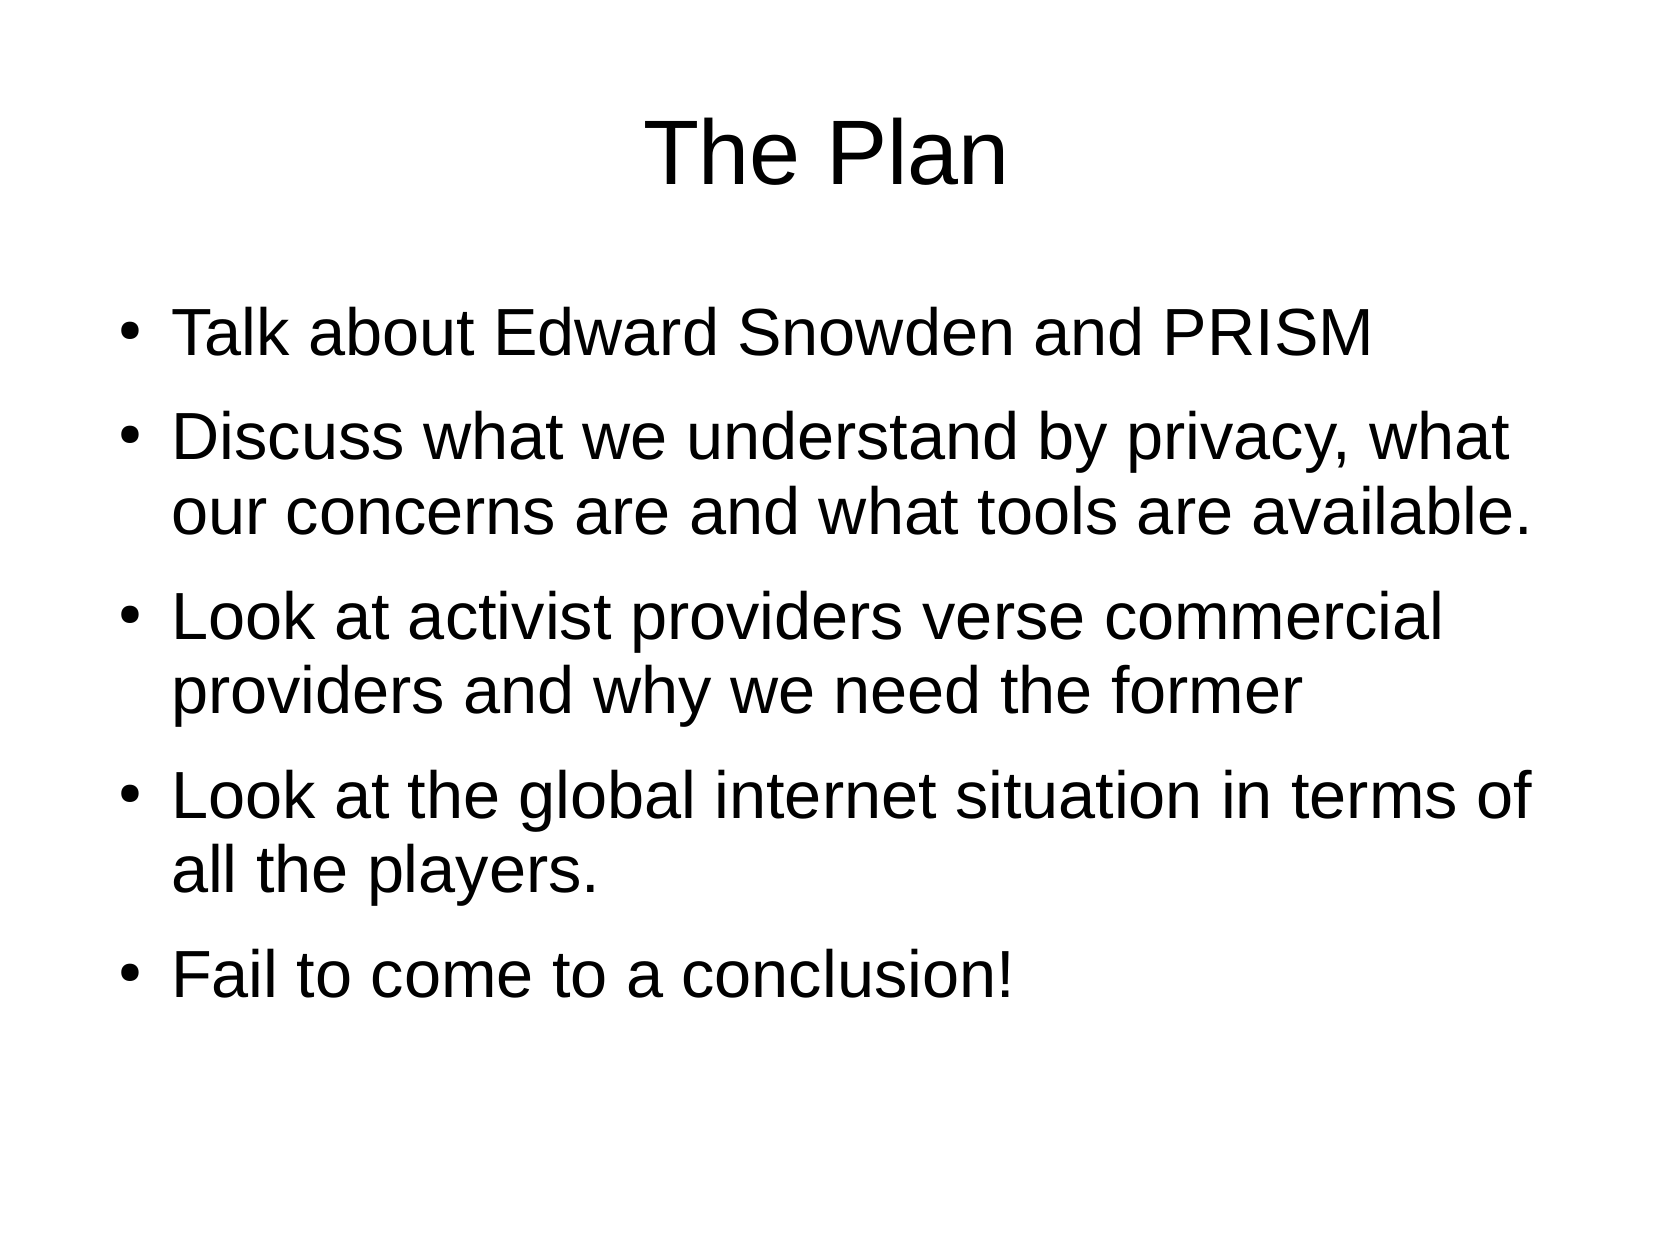

# The Plan
Talk about Edward Snowden and PRISM
Discuss what we understand by privacy, what our concerns are and what tools are available.
Look at activist providers verse commercial providers and why we need the former
Look at the global internet situation in terms of all the players.
Fail to come to a conclusion!